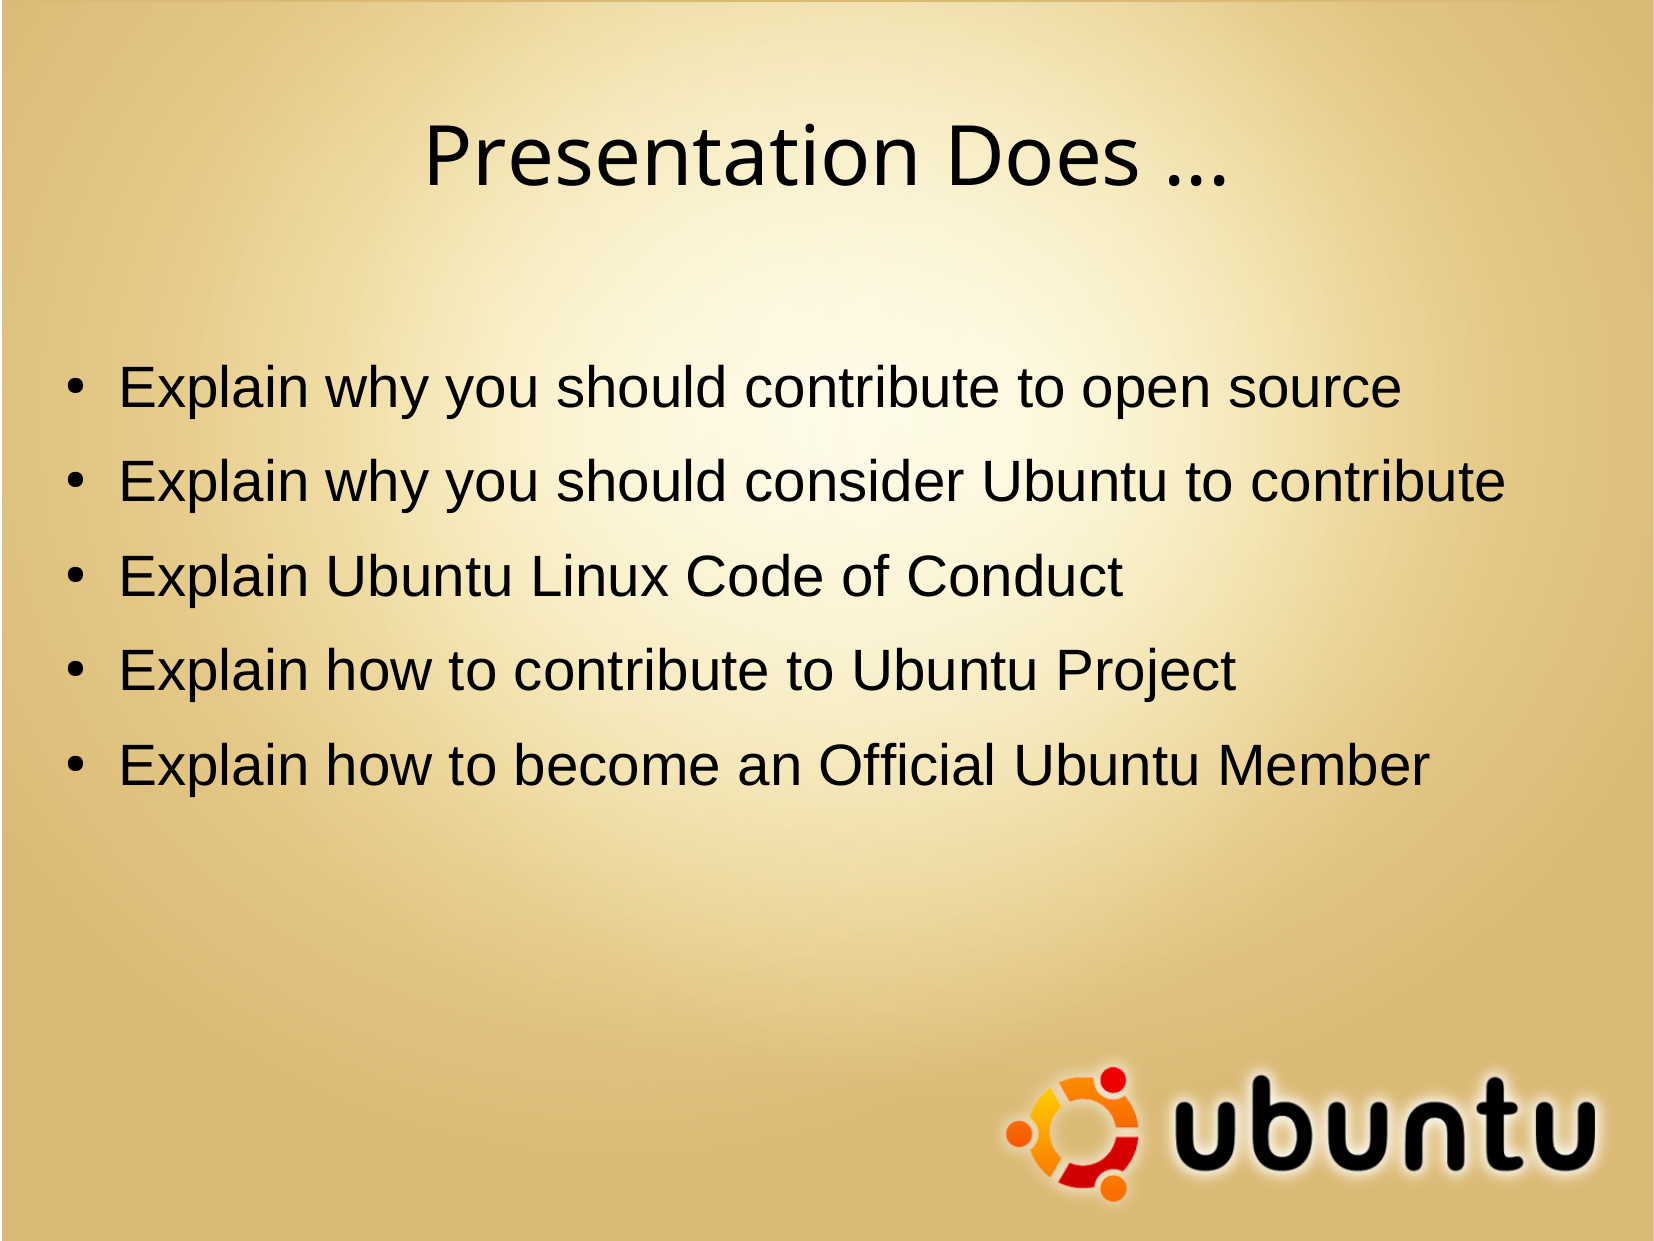

# Presentation Does ...
Explain why you should contribute to open source
Explain why you should consider Ubuntu to contribute
Explain Ubuntu Linux Code of Conduct
Explain how to contribute to Ubuntu Project
Explain how to become an Official Ubuntu Member